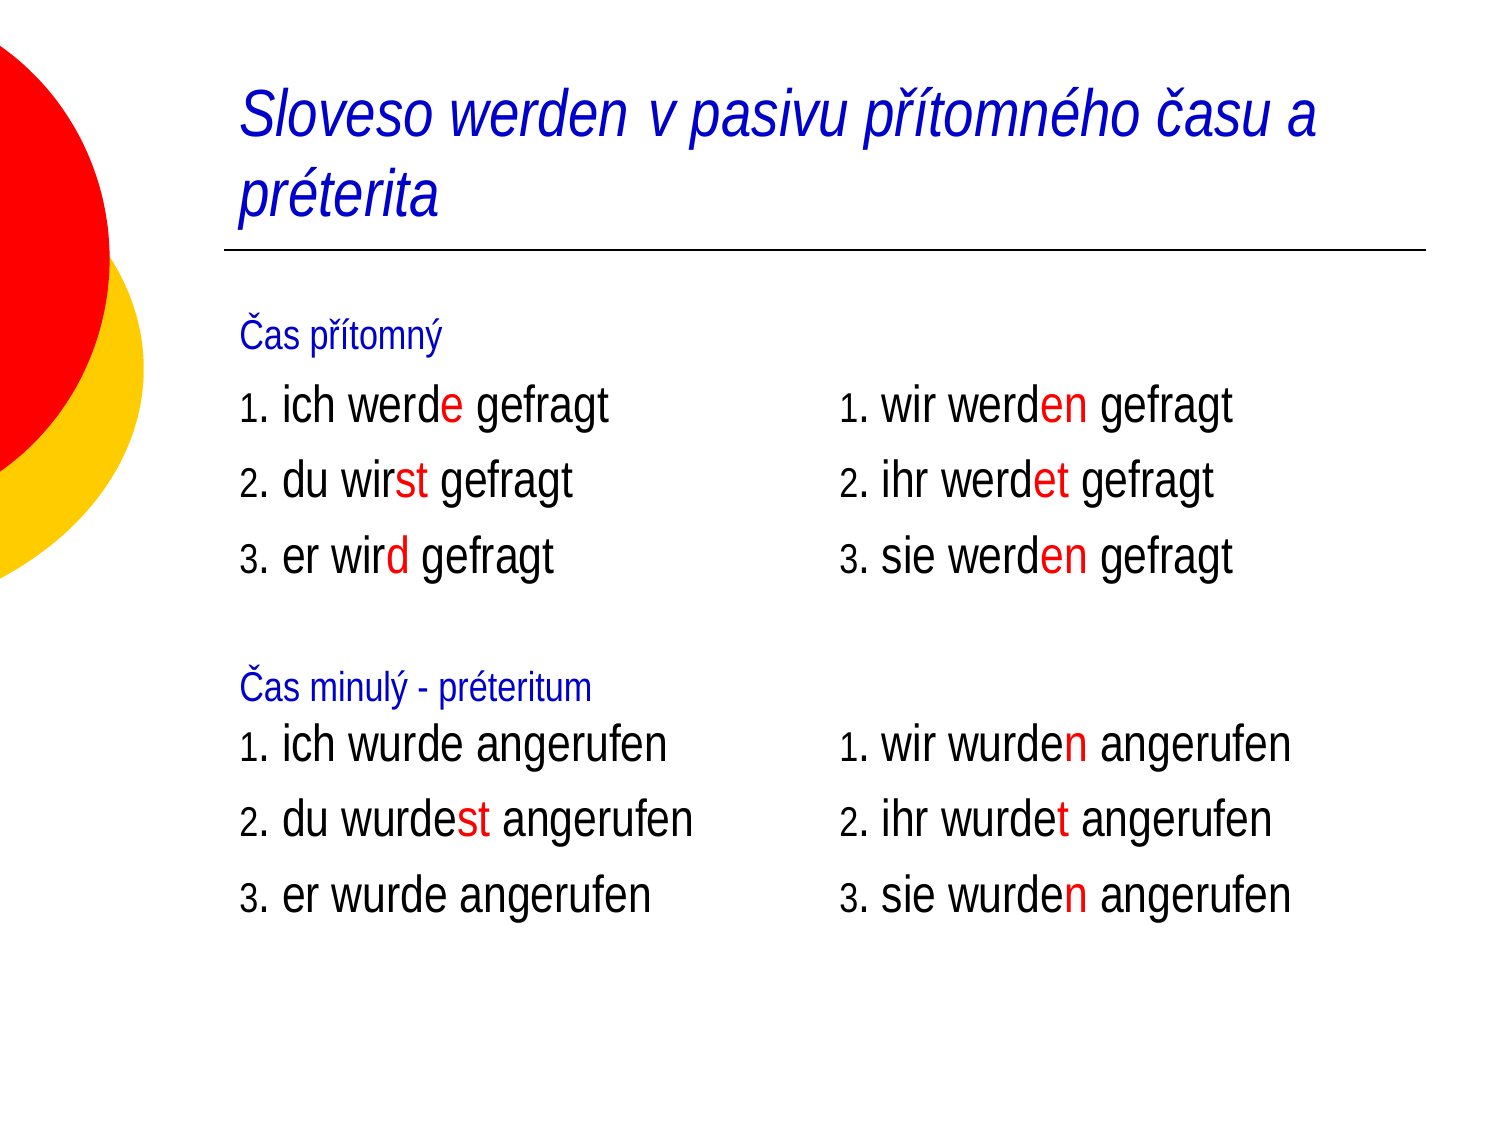

# Sloveso werden v pasivu přítomného času a préterita
Čas přítomný
1. ich werde gefragt		1. wir werden gefragt
2. du wirst gefragt 		2. ihr werdet gefragt
3. er wird gefragt 		3. sie werden gefragt
Čas minulý - préteritum
1. ich wurde angerufen 		1. wir wurden angerufen
2. du wurdest angerufen 	2. ihr wurdet angerufen
3. er wurde angerufen 		3. sie wurden angerufen